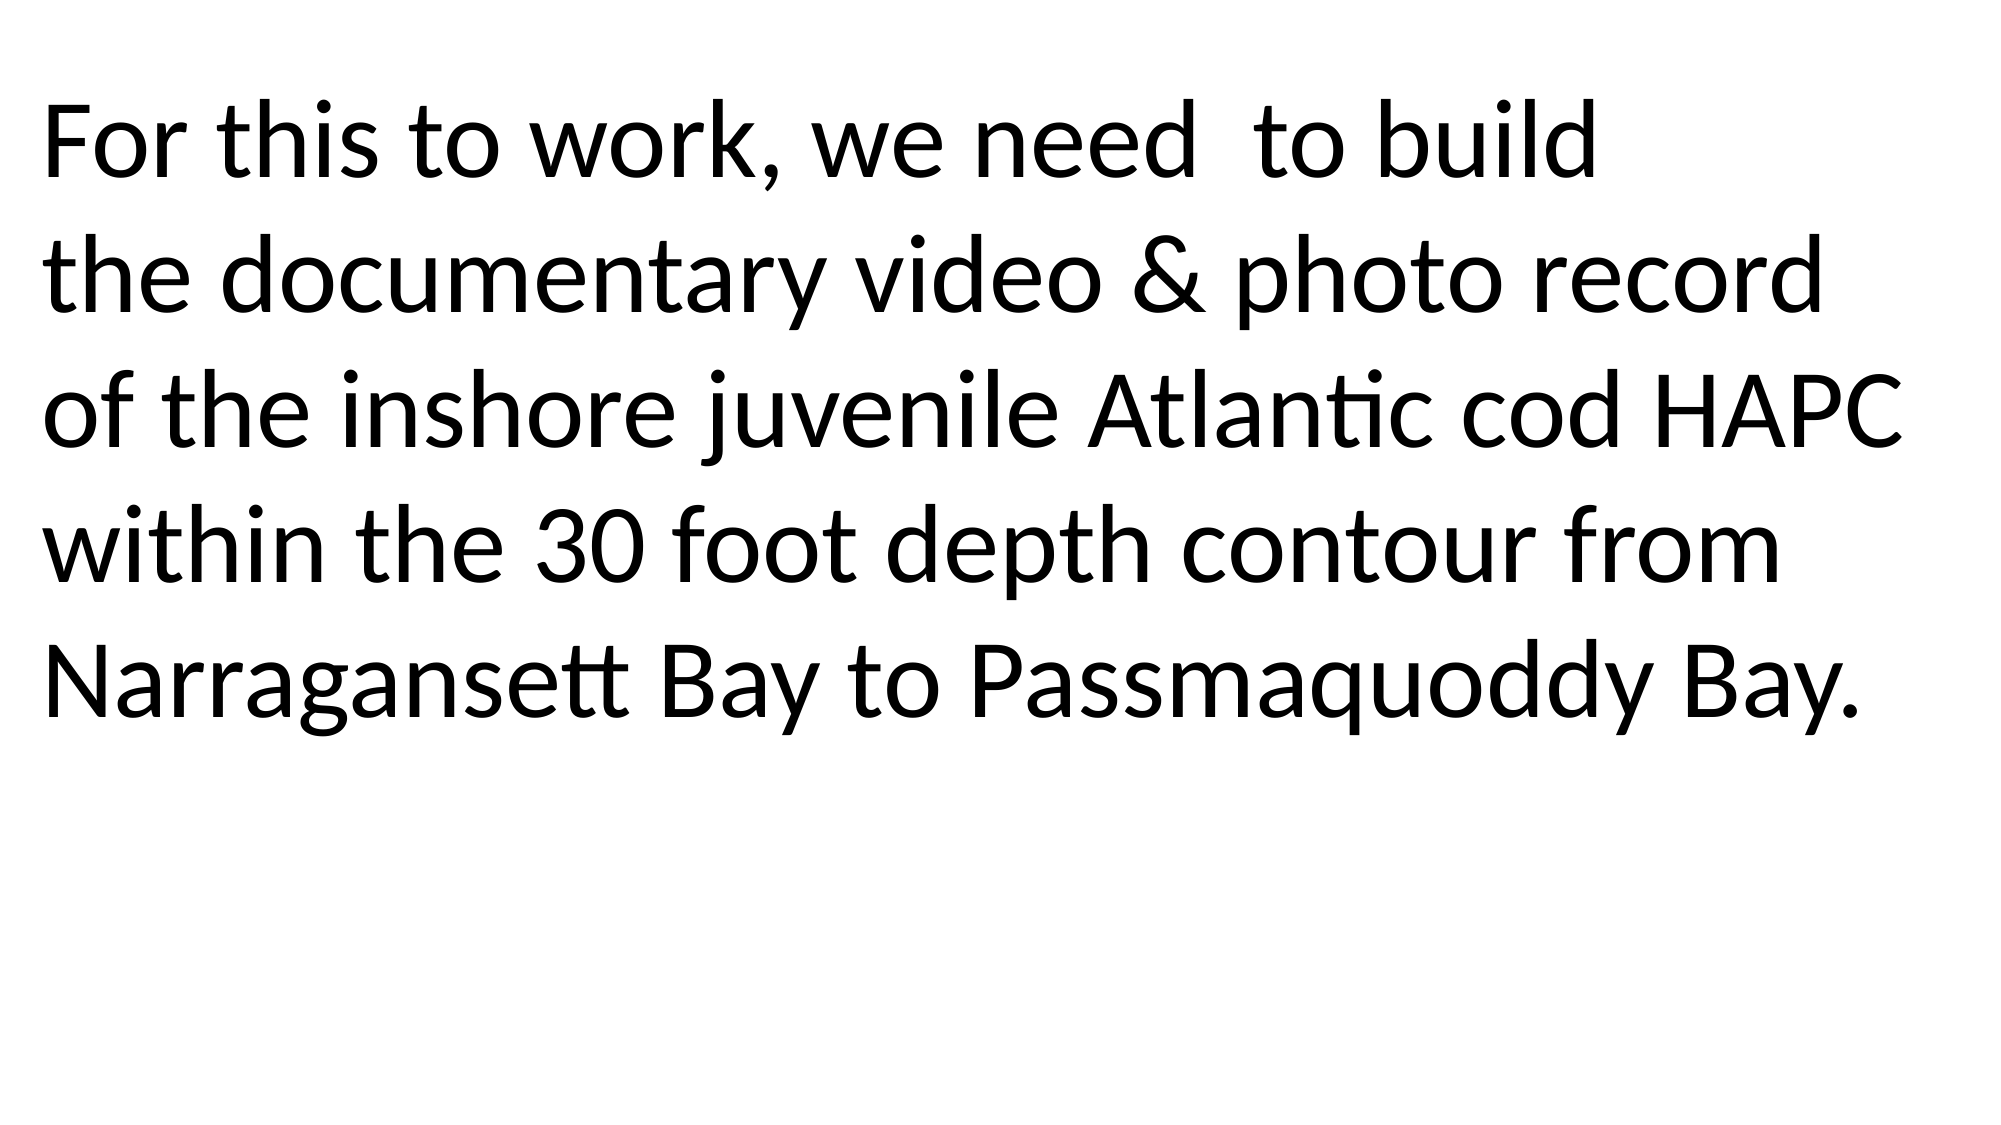

For this to work, we need to build
the documentary video & photo record
of the inshore juvenile Atlantic cod HAPC  within the 30 foot depth contour from Narragansett Bay to Passmaquoddy Bay.